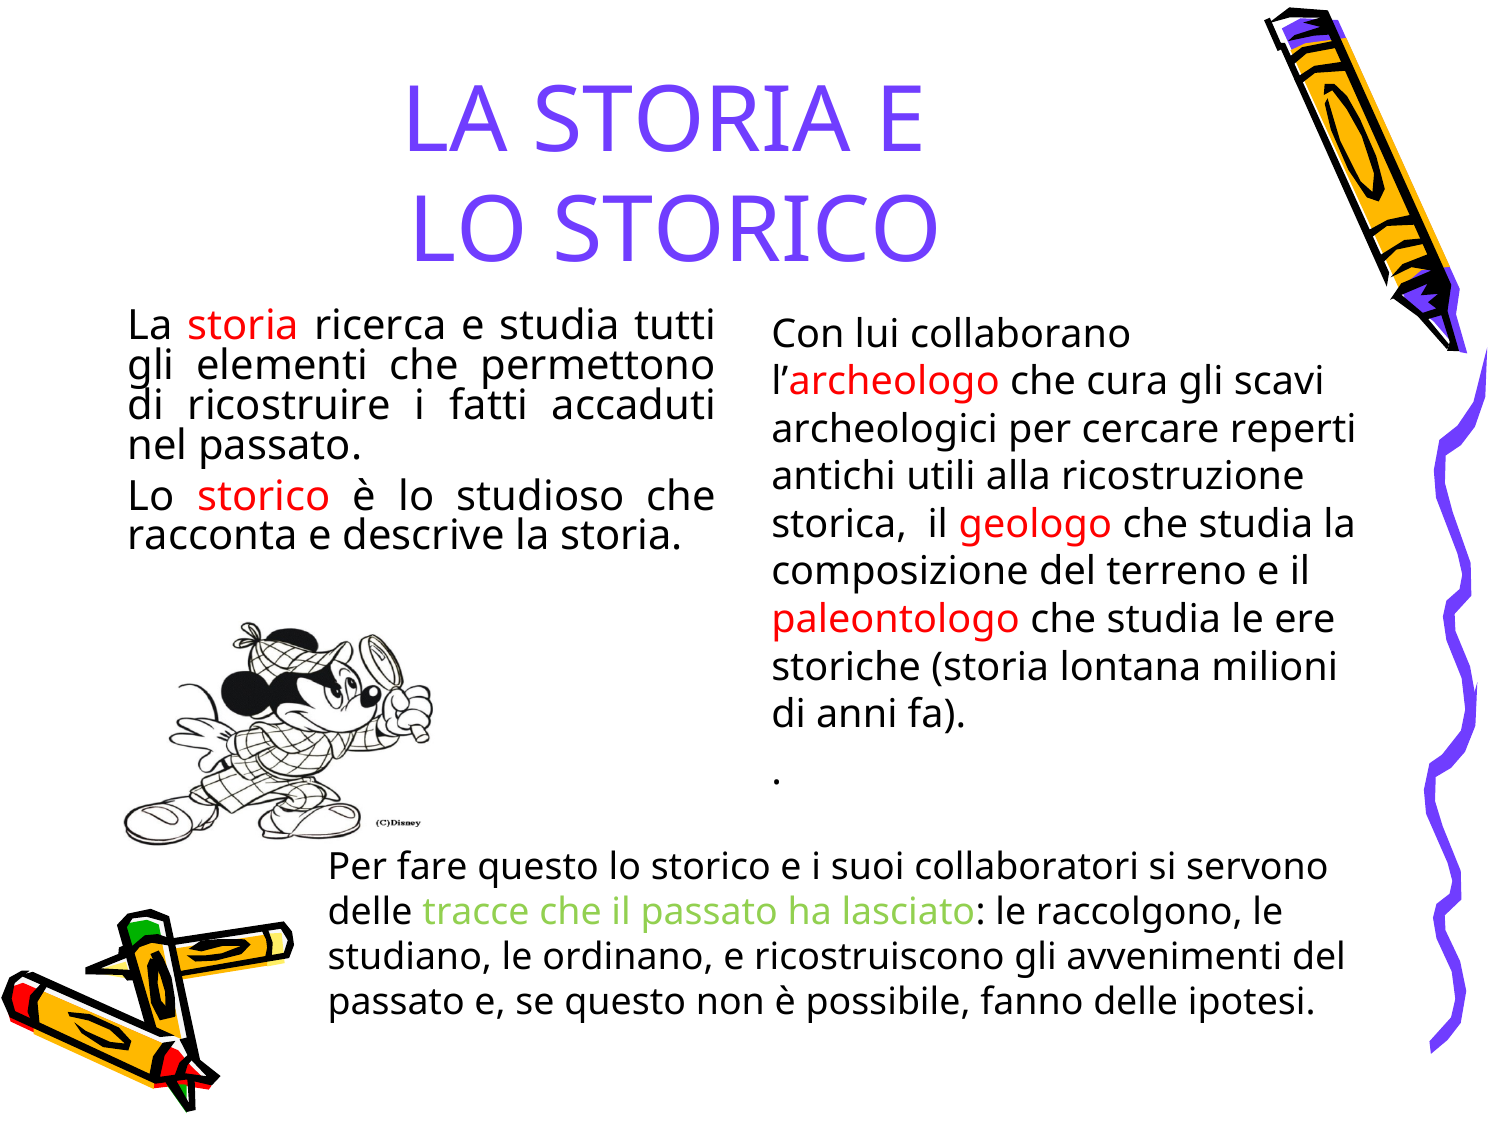

# LA STORIA E LO STORICO
La storia ricerca e studia tutti gli elementi che permettono di ricostruire i fatti accaduti nel passato.
Lo storico è lo studioso che racconta e descrive la storia.
Con lui collaborano l’archeologo che cura gli scavi archeologici per cercare reperti antichi utili alla ricostruzione storica, il geologo che studia la composizione del terreno e il paleontologo che studia le ere storiche (storia lontana milioni di anni fa).
.
Per fare questo lo storico e i suoi collaboratori si servono delle tracce che il passato ha lasciato: le raccolgono, le studiano, le ordinano, e ricostruiscono gli avvenimenti del passato e, se questo non è possibile, fanno delle ipotesi.